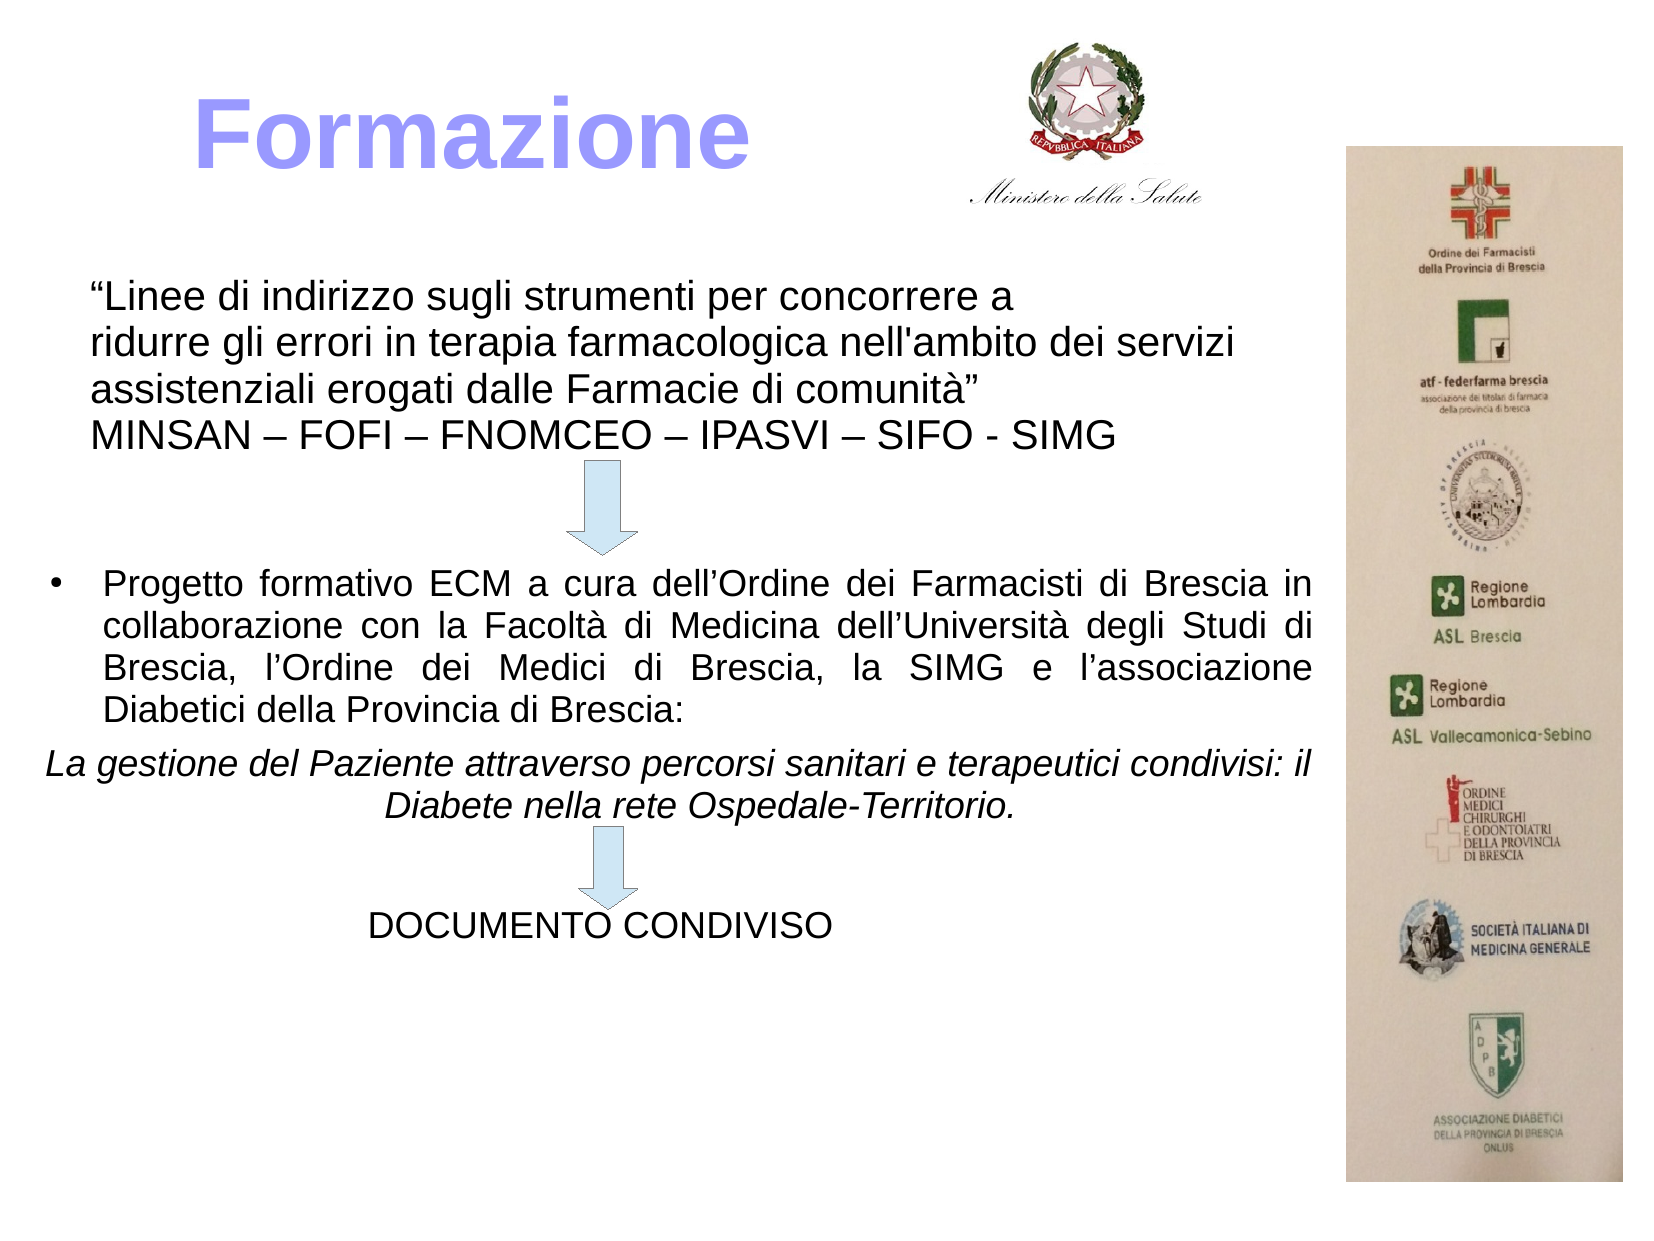

Formazione
“Linee di indirizzo sugli strumenti per concorrere a
ridurre gli errori in terapia farmacologica nell'ambito dei servizi assistenziali erogati dalle Farmacie di comunità”
MINSAN – FOFI – FNOMCEO – IPASVI – SIFO - SIMG
Progetto formativo ECM a cura dell’Ordine dei Farmacisti di Brescia in collaborazione con la Facoltà di Medicina dell’Università degli Studi di Brescia, l’Ordine dei Medici di Brescia, la SIMG e l’associazione Diabetici della Provincia di Brescia:
La gestione del Paziente attraverso percorsi sanitari e terapeutici condivisi: il Diabete nella rete Ospedale-Territorio.
 DOCUMENTO CONDIVISO